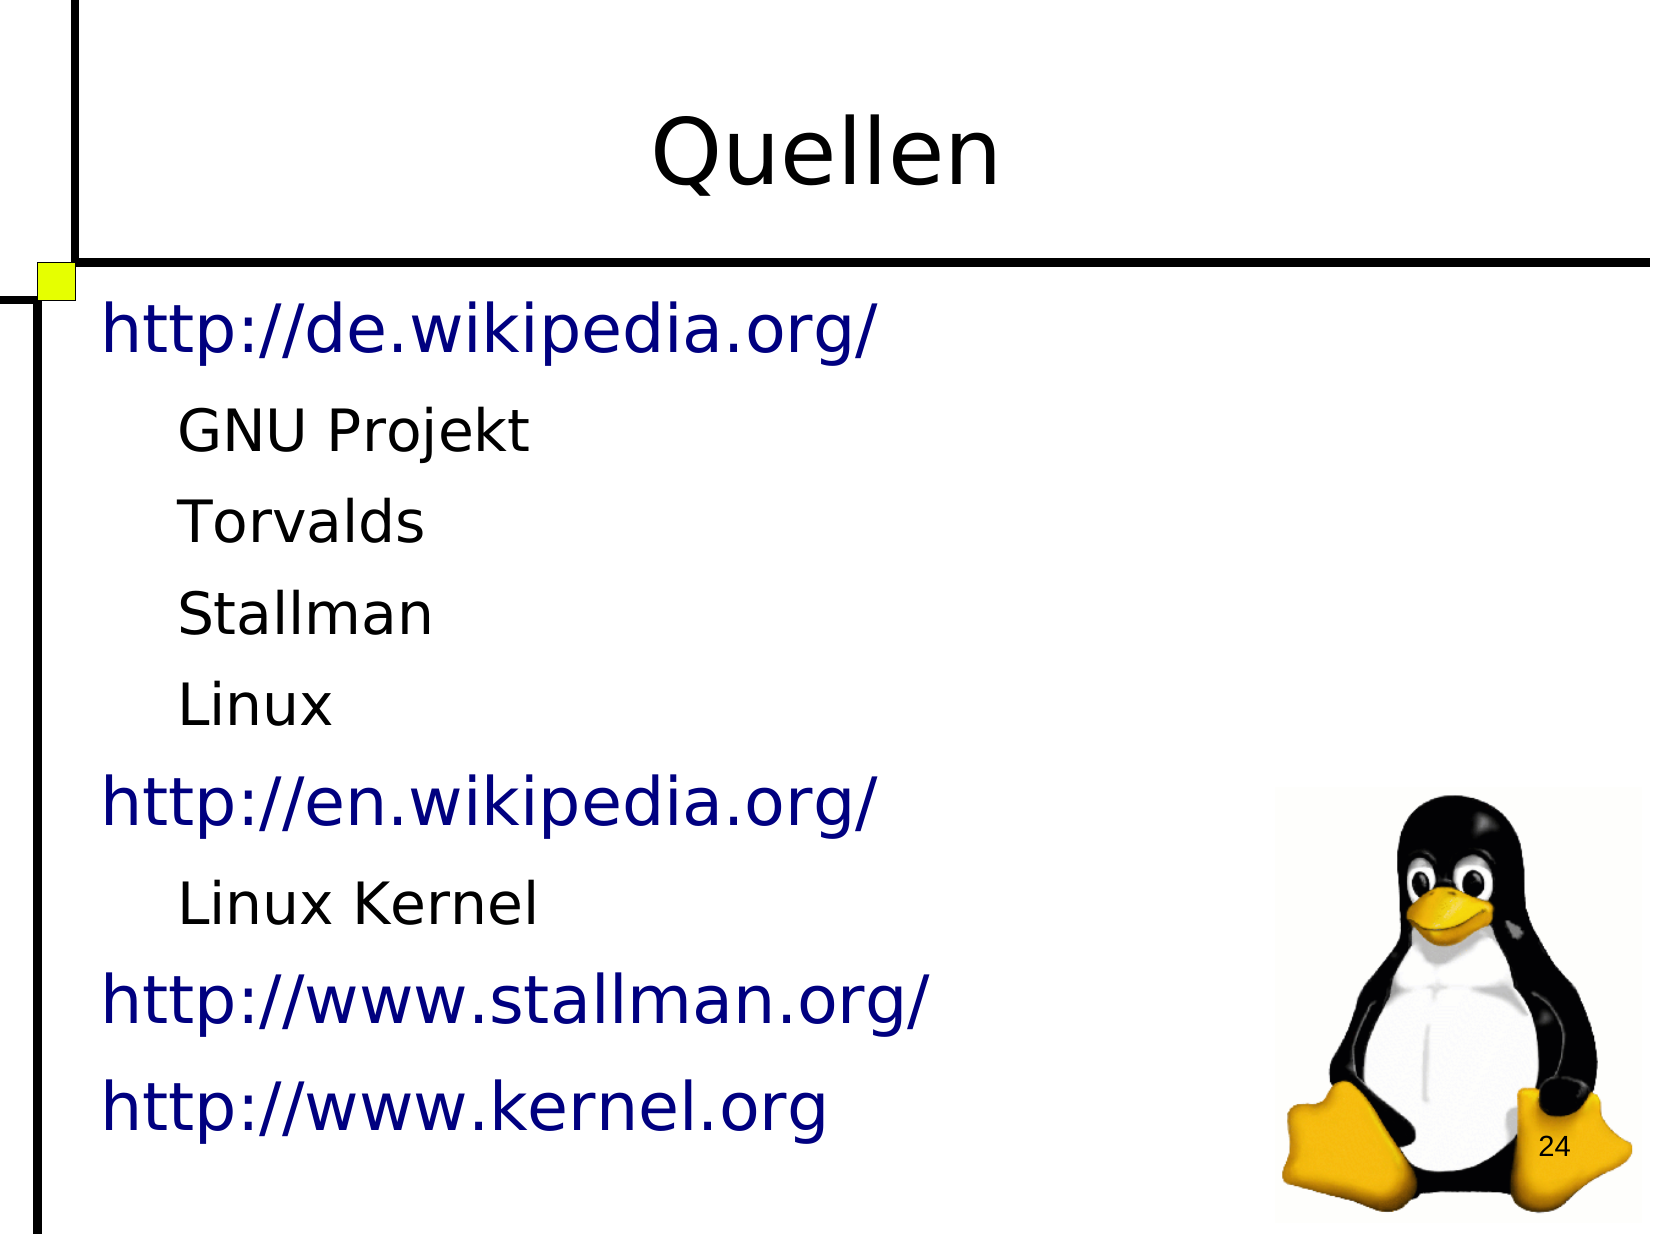

# Quellen
http://de.wikipedia.org/
GNU Projekt
Torvalds
Stallman
Linux
http://en.wikipedia.org/
Linux Kernel
http://www.stallman.org/
http://www.kernel.org
24